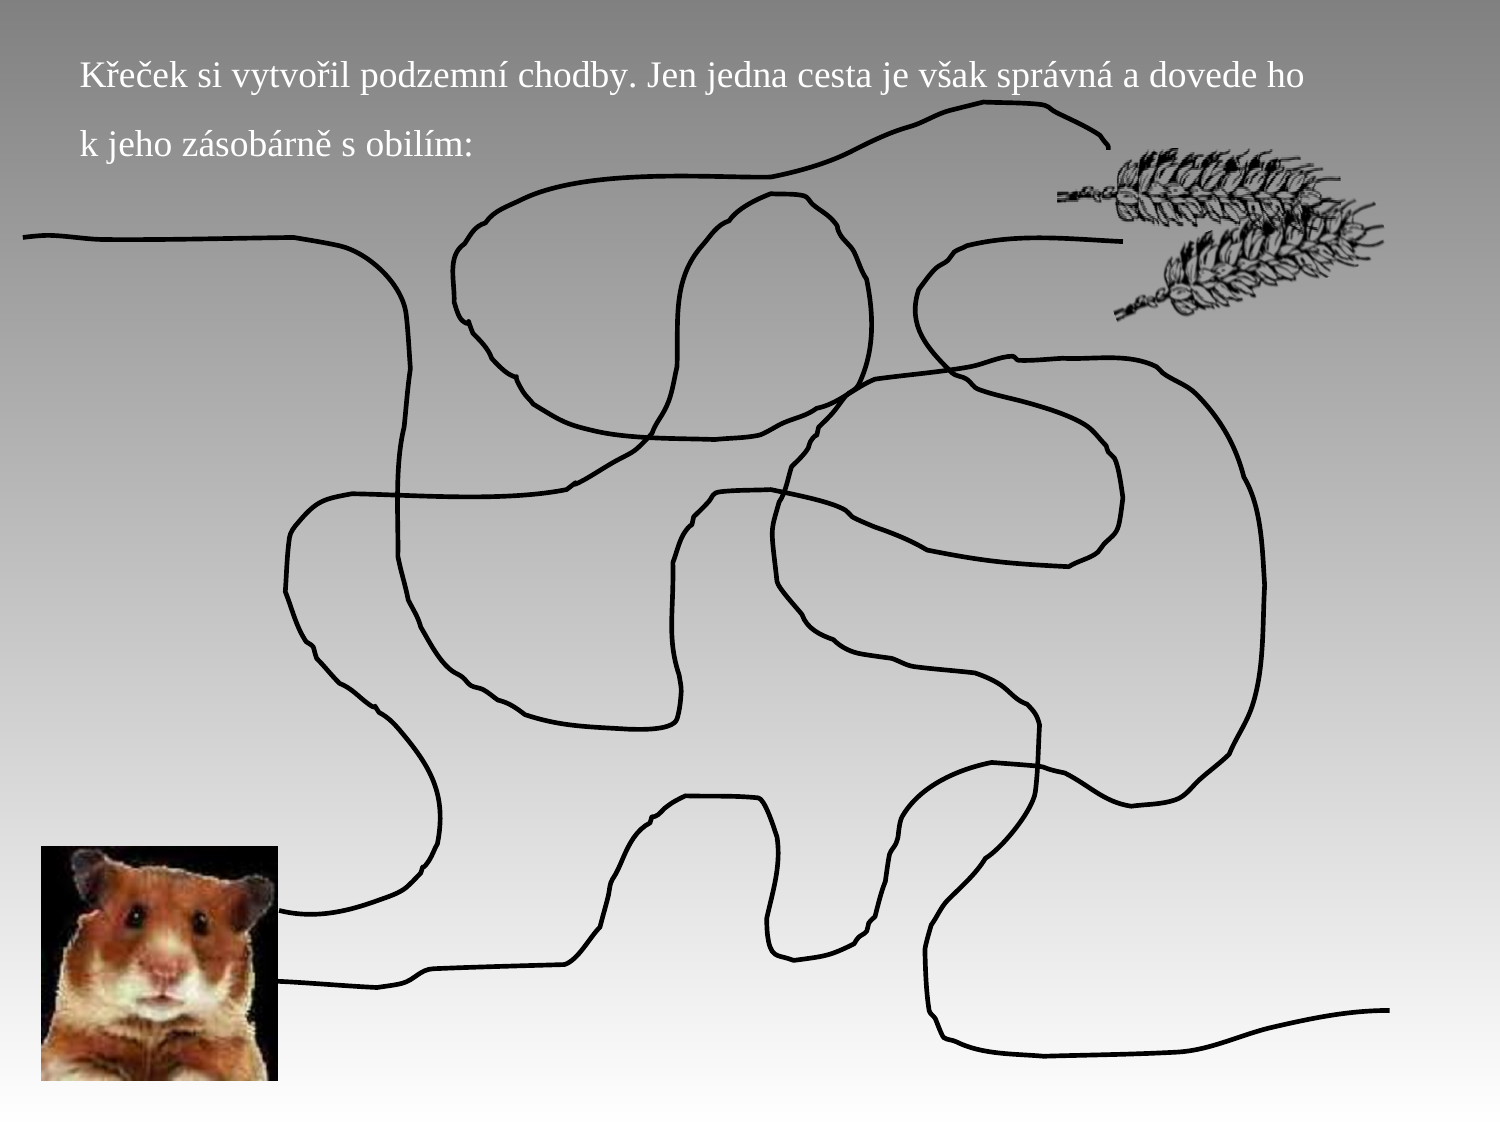

Křeček si vytvořil podzemní chodby. Jen jedna cesta je však správná a dovede ho
k jeho zásobárně s obilím: